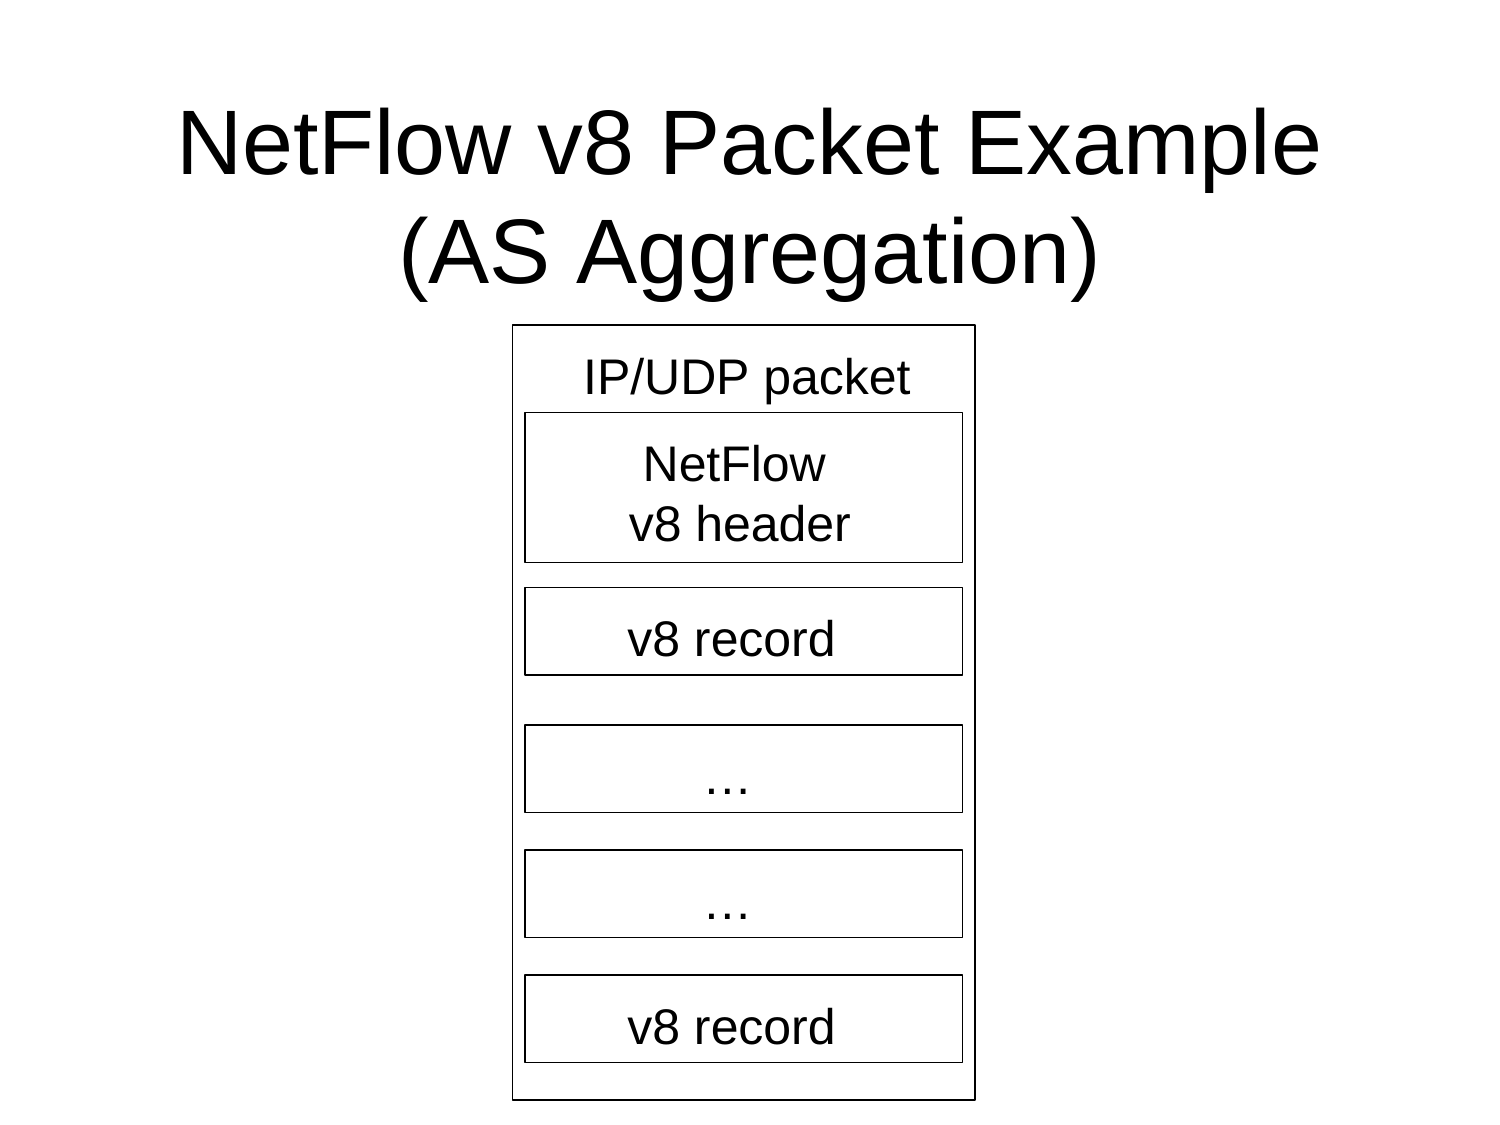

# NetFlow v8 Packet Example (AS Aggregation)
 IP/UDP packet
 NetFlow
 v8 header
v8 record
…
…
v8 record